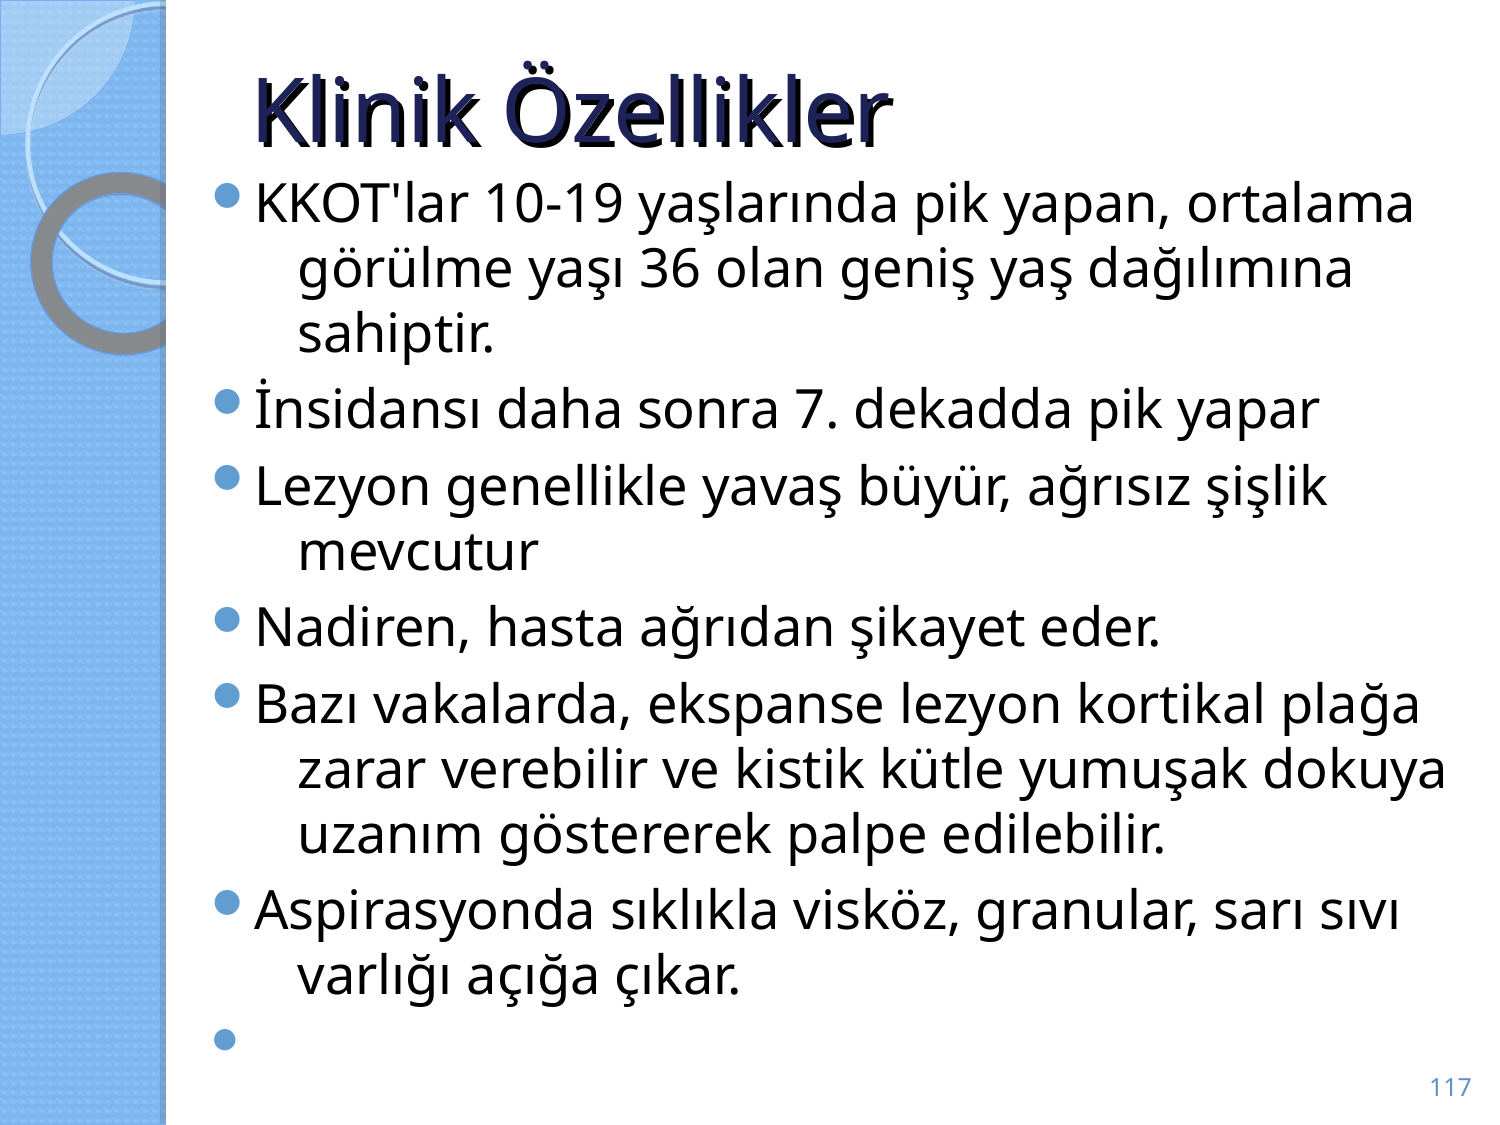

# Klinik Özellikler
KKOT'lar 10-19 yaşlarında pik yapan, ortalama görülme yaşı 36 olan geniş yaş dağılımına sahiptir.
İnsidansı daha sonra 7. dekadda pik yapar
Lezyon genellikle yavaş büyür, ağrısız şişlik mevcutur
Nadiren, hasta ağrıdan şikayet eder.
Bazı vakalarda, ekspanse lezyon kortikal plağa zarar verebilir ve kistik kütle yumuşak dokuya uzanım göstererek palpe edilebilir.
Aspirasyonda sıklıkla visköz, granular, sarı sıvı varlığı açığa çıkar.